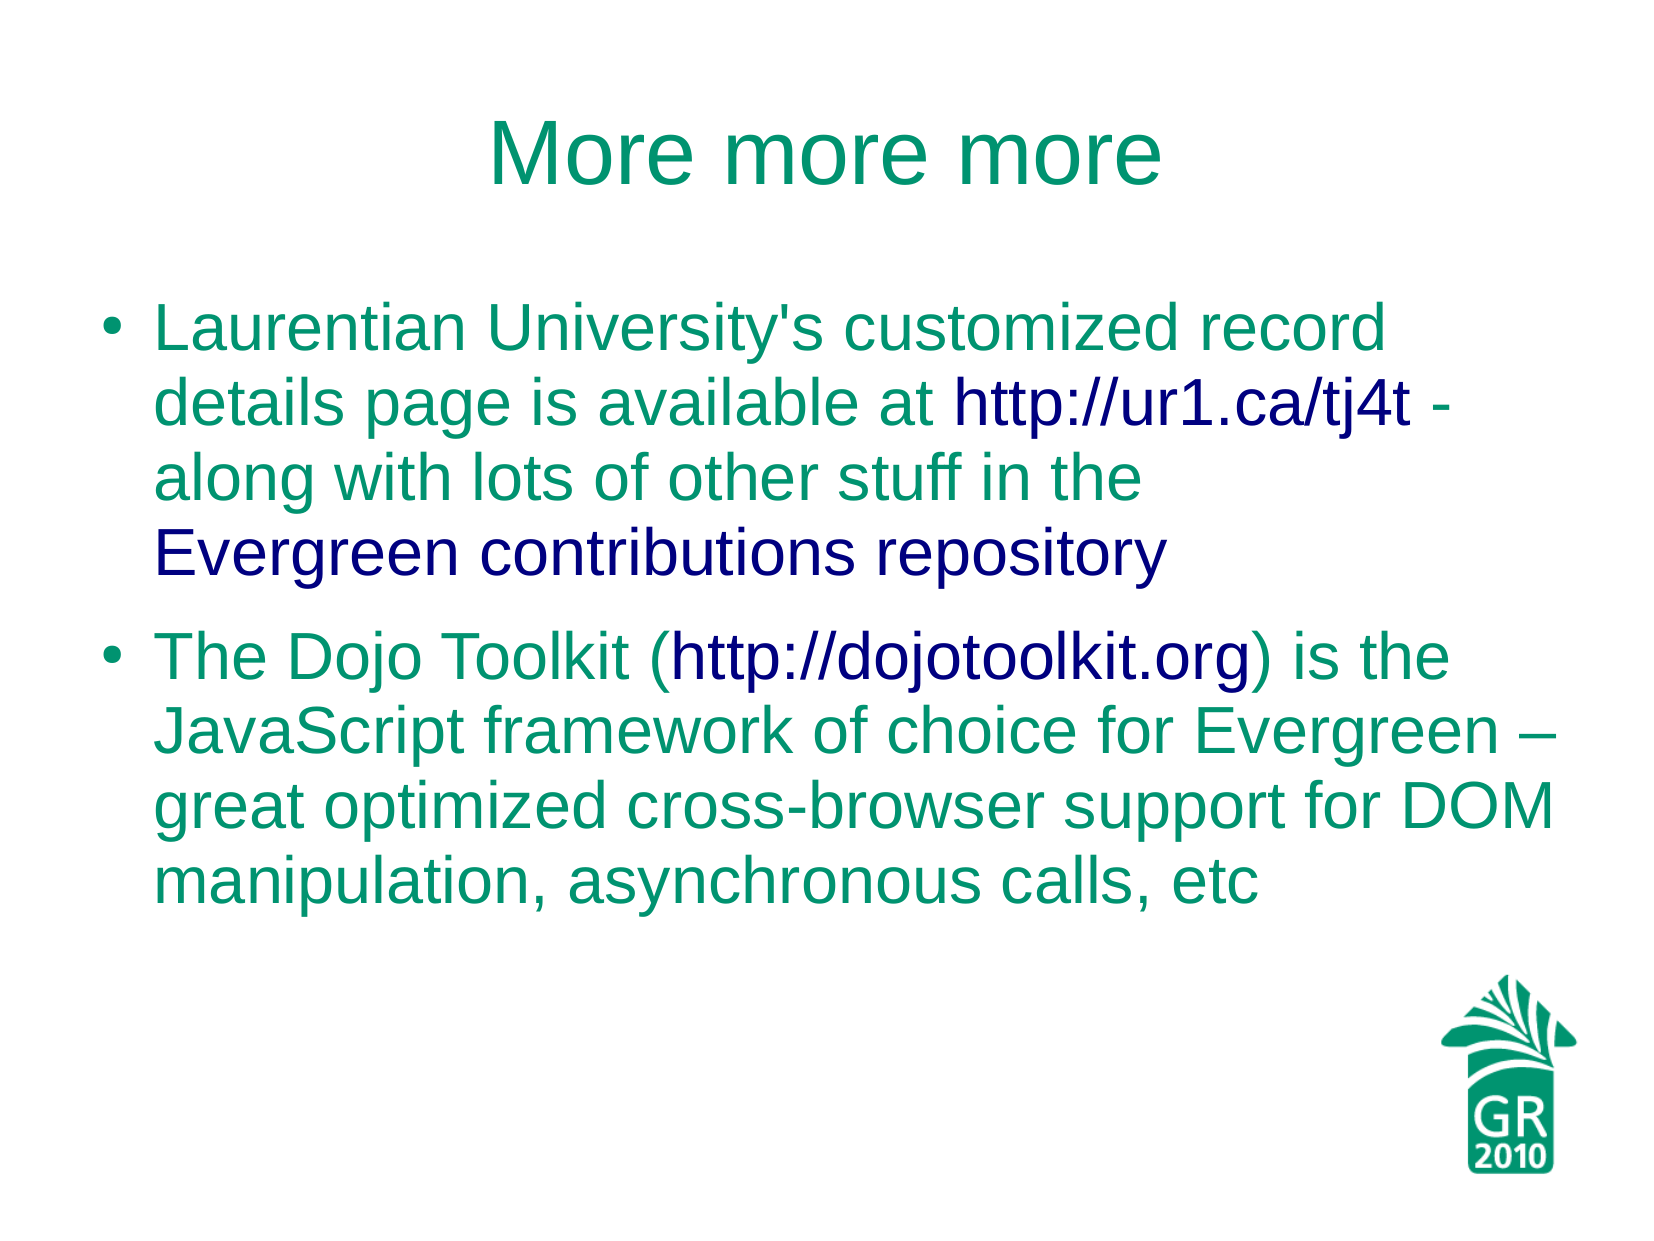

# More more more
Laurentian University's customized record details page is available at http://ur1.ca/tj4t - along with lots of other stuff in the Evergreen contributions repository
The Dojo Toolkit (http://dojotoolkit.org) is the JavaScript framework of choice for Evergreen – great optimized cross-browser support for DOM manipulation, asynchronous calls, etc